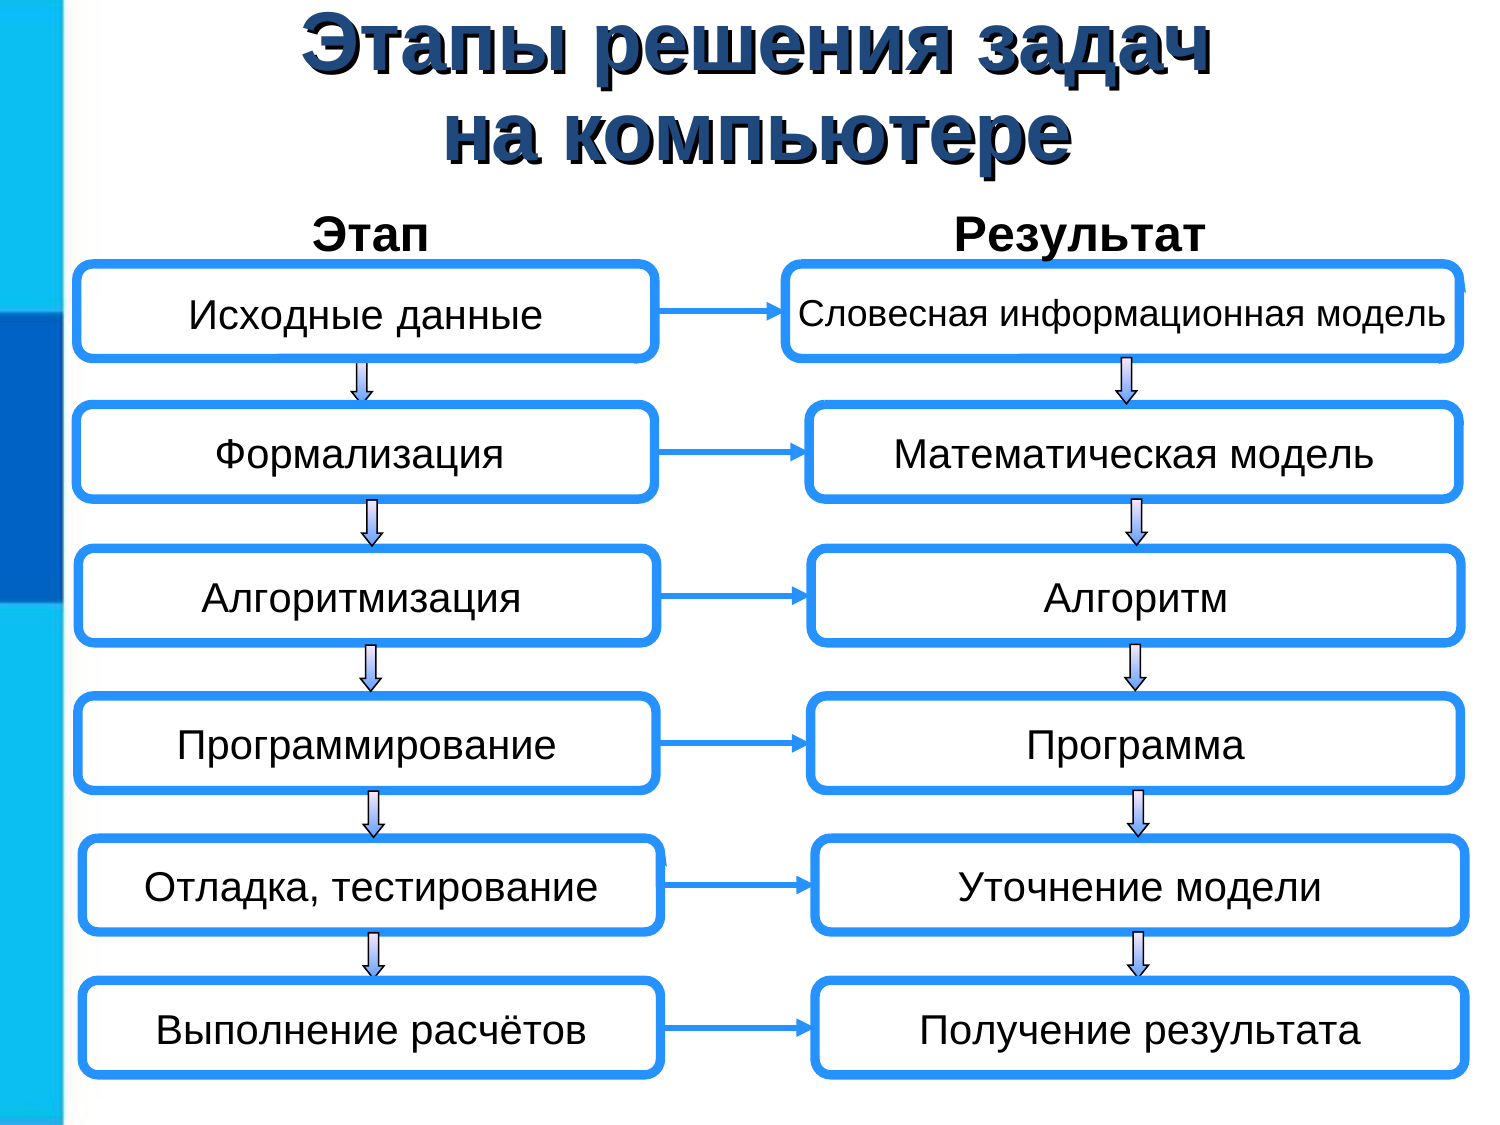

Этапы решения задач
на компьютере
Этап
Результат
Исходные данные
Словесная информационная модель
Формализация
Математическая модель
Алгоритмизация
Алгоритм
Программирование
Программа
Отладка, тестирование
Уточнение модели
Выполнение расчётов
Получение результата